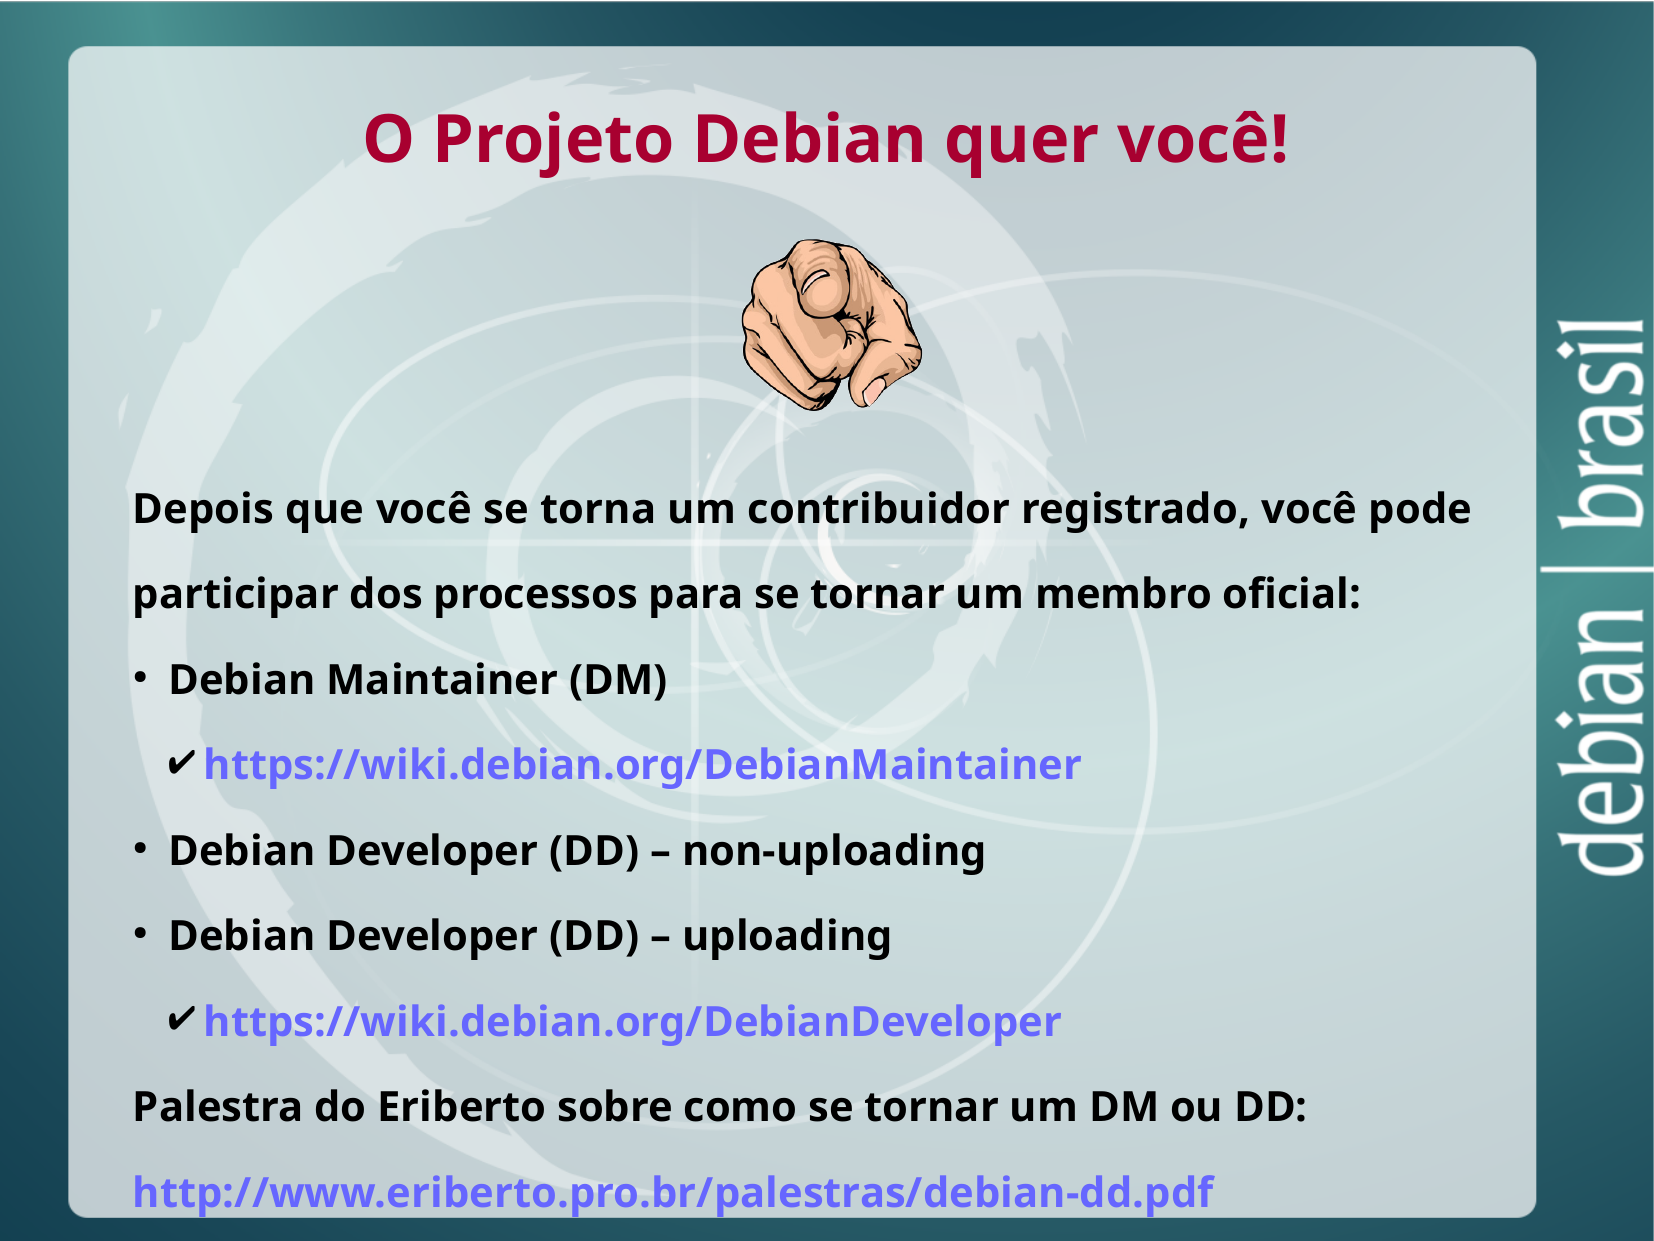

O Projeto Debian quer você!
Depois que você se torna um contribuidor registrado, você pode participar dos processos para se tornar um membro oficial:
Debian Maintainer (DM)
https://wiki.debian.org/DebianMaintainer
Debian Developer (DD) – non-uploading
Debian Developer (DD) – uploading
https://wiki.debian.org/DebianDeveloper
Palestra do Eriberto sobre como se tornar um DM ou DD:
http://www.eriberto.pro.br/palestras/debian-dd.pdf